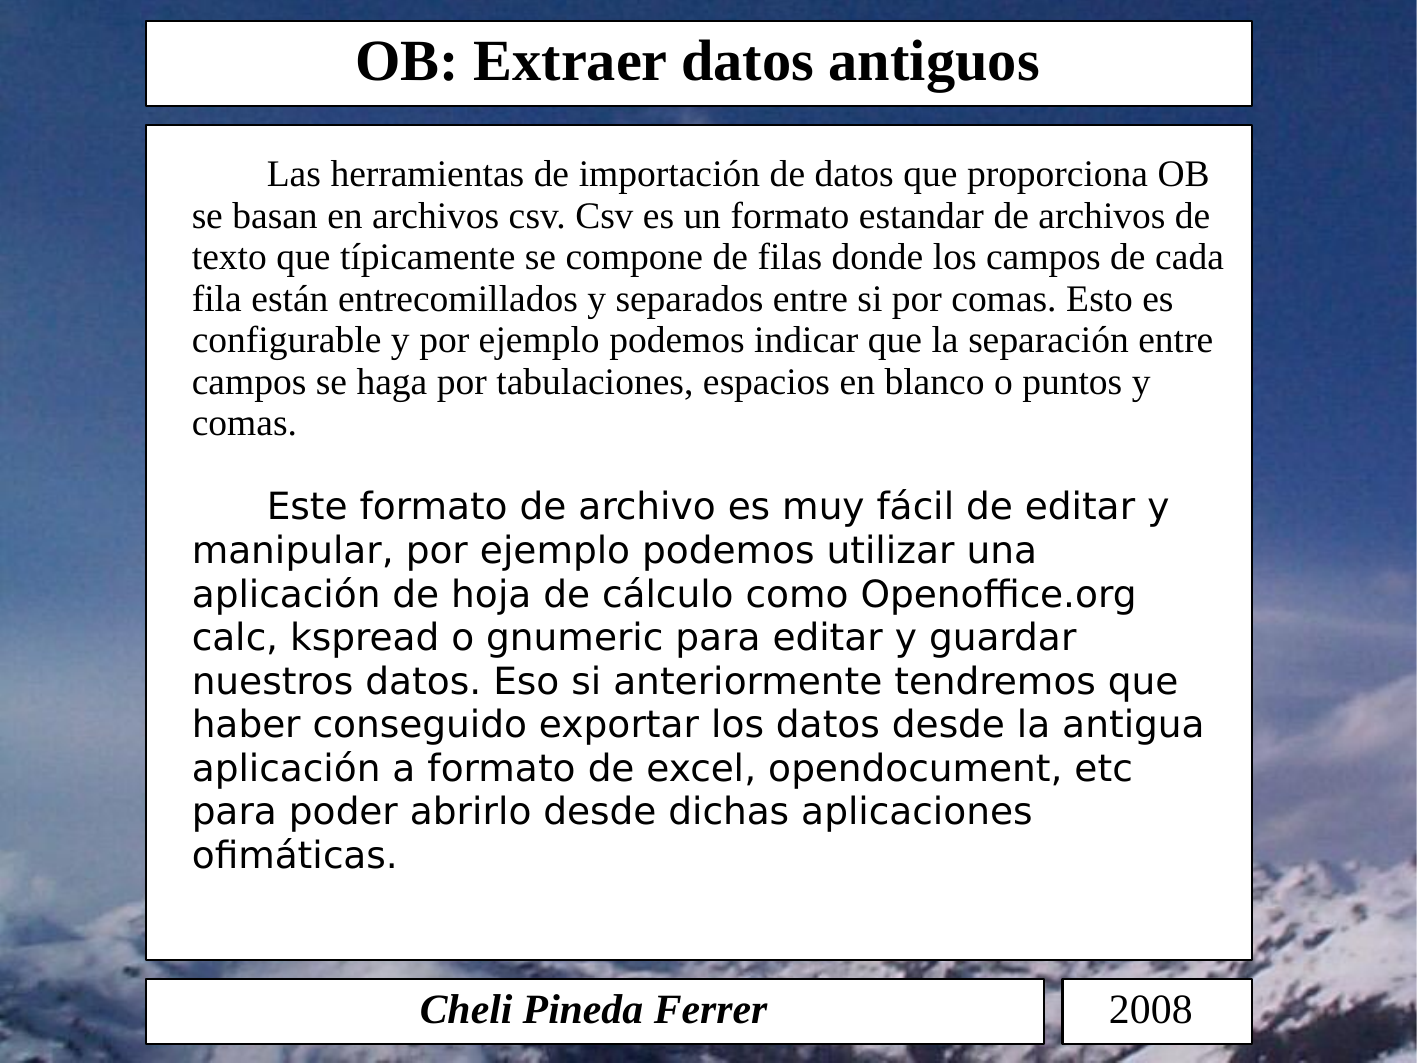

OB: Extraer datos antiguos
	Las herramientas de importación de datos que proporciona OB se basan en archivos csv. Csv es un formato estandar de archivos de texto que típicamente se compone de filas donde los campos de cada fila están entrecomillados y separados entre si por comas. Esto es configurable y por ejemplo podemos indicar que la separación entre campos se haga por tabulaciones, espacios en blanco o puntos y comas.
	Este formato de archivo es muy fácil de editar y manipular, por ejemplo podemos utilizar una aplicación de hoja de cálculo como Openoffice.org calc, kspread o gnumeric para editar y guardar nuestros datos. Eso si anteriormente tendremos que haber conseguido exportar los datos desde la antigua aplicación a formato de excel, opendocument, etc para poder abrirlo desde dichas aplicaciones ofimáticas.
Cheli Pineda Ferrer
2008